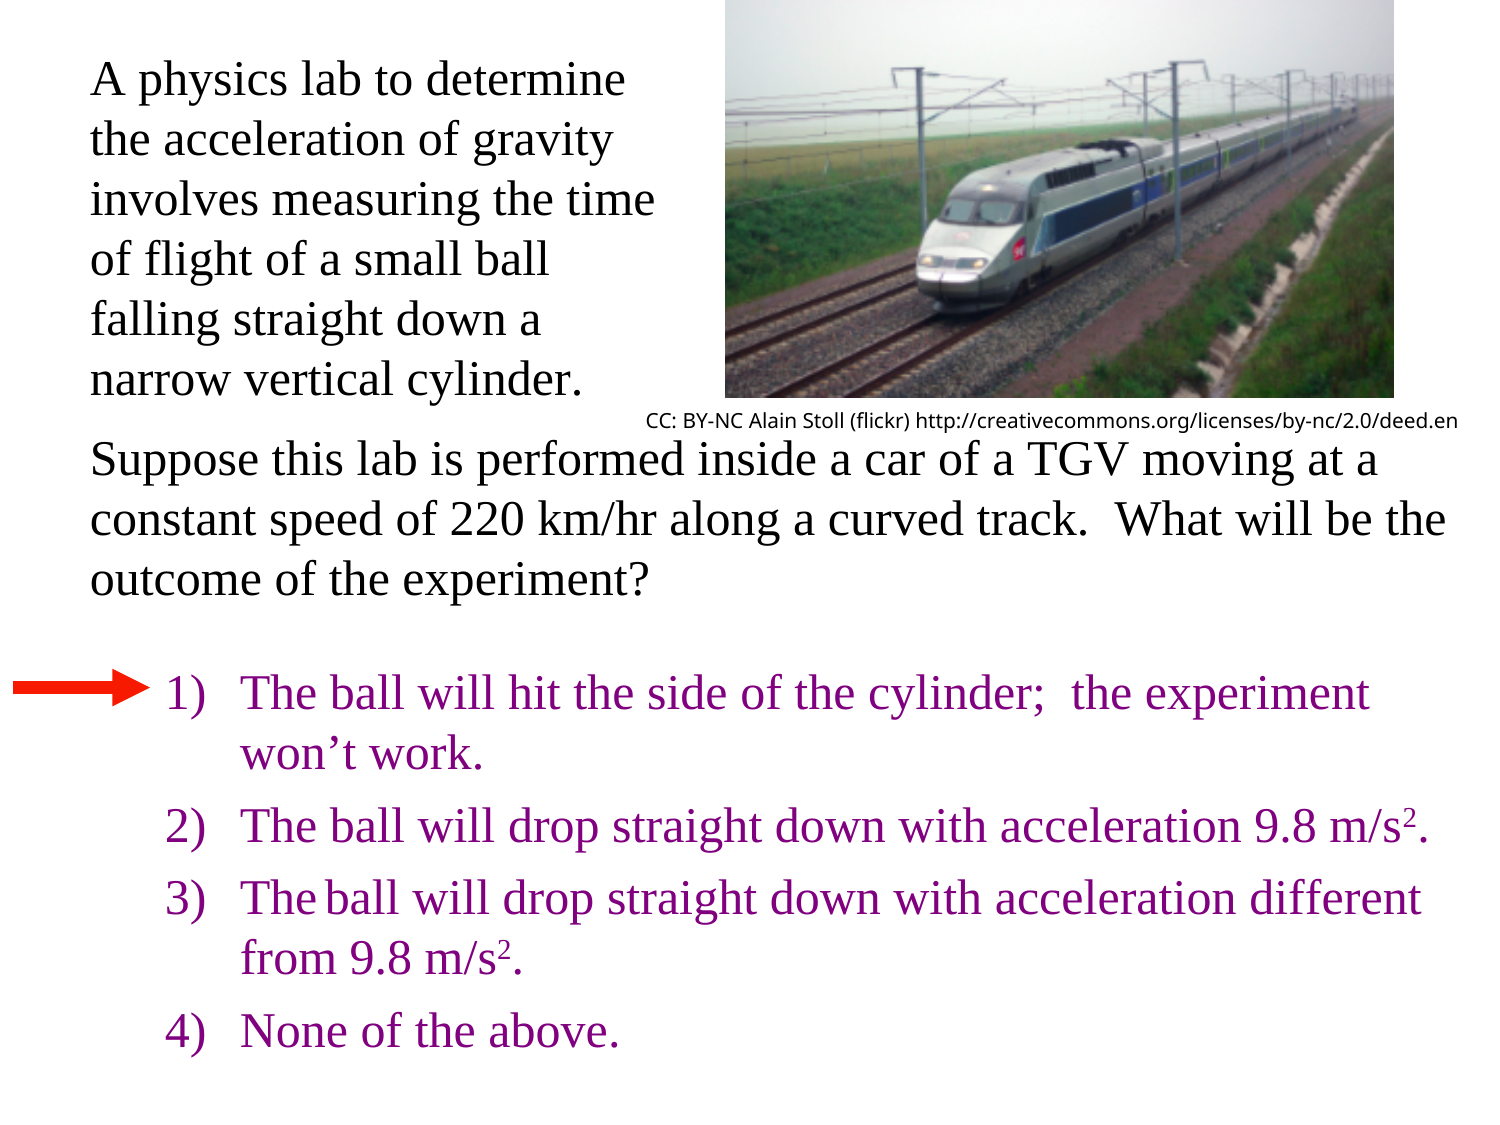

A physics lab to determine the acceleration of gravity involves measuring the time of flight of a small ball falling straight down a narrow vertical cylinder.
CC: BY-NC Alain Stoll (flickr) http://creativecommons.org/licenses/by-nc/2.0/deed.en
Suppose this lab is performed inside a car of a TGV moving at a constant speed of 220 km/hr along a curved track. What will be the outcome of the experiment?
The ball will hit the side of the cylinder; the experiment won’t work.
The ball will drop straight down with acceleration 9.8 m/s2.
The ball will drop straight down with acceleration different from 9.8 m/s2.
None of the above.